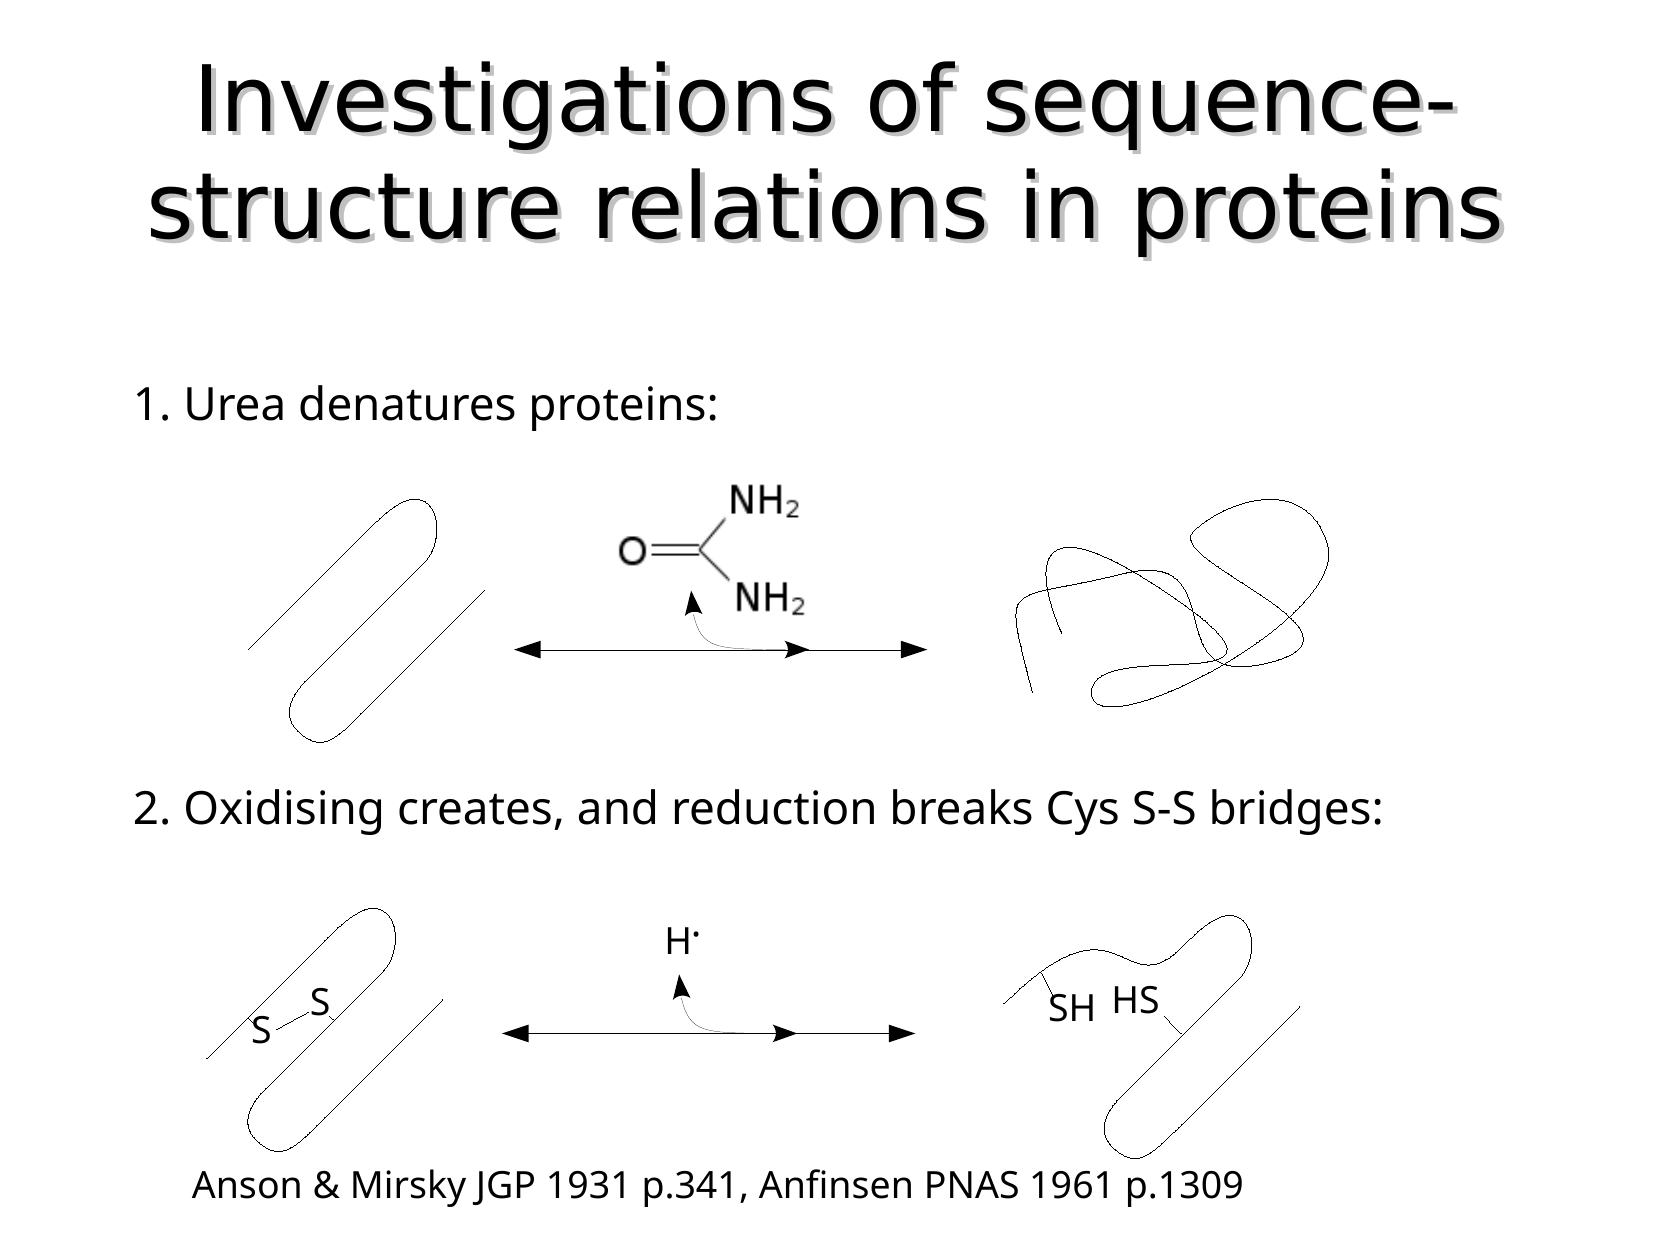

# Investigations of sequence-structure relations in proteins
1. Urea denatures proteins:
2. Oxidising creates, and reduction breaks Cys S-S bridges:
H•
S
S
HS
SH
Anson & Mirsky JGP 1931 p.341, Anfinsen PNAS 1961 p.1309